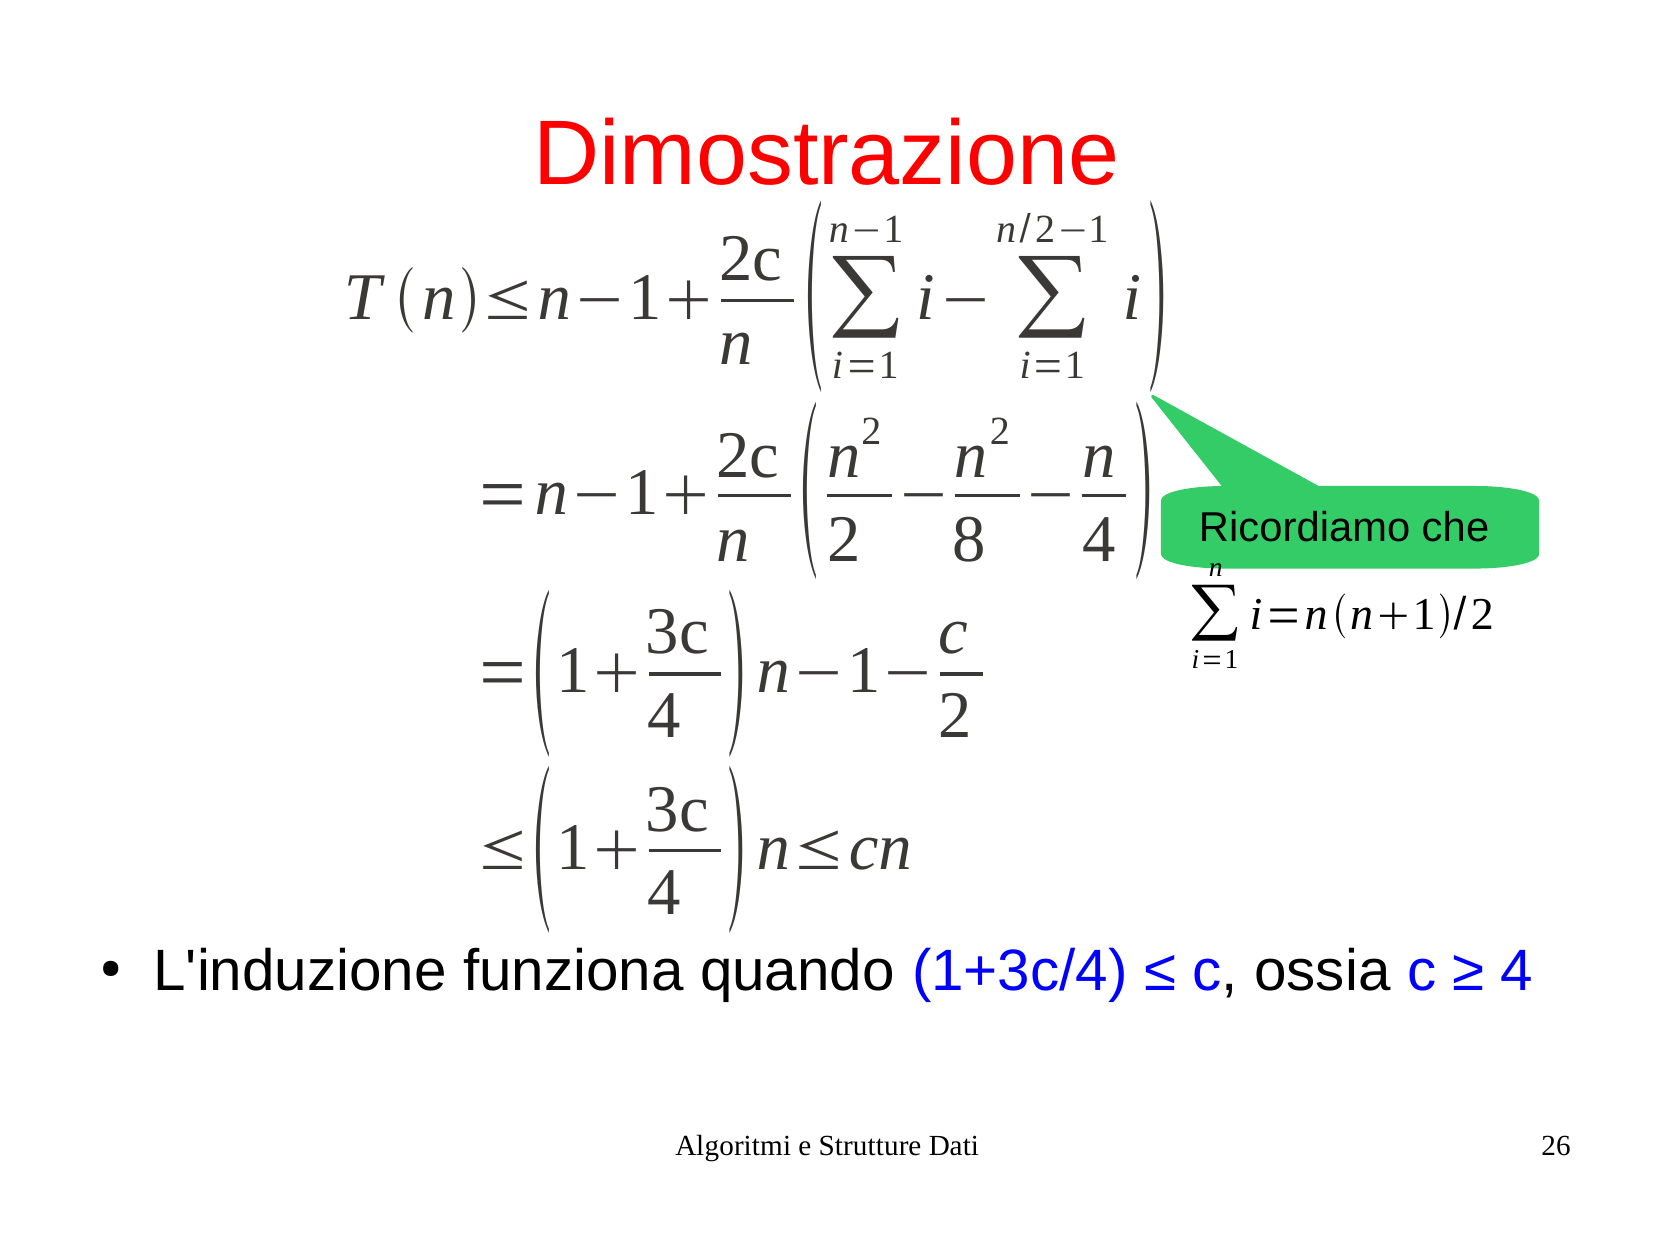

# Dimostrazione
Ricordiamo che
L'induzione funziona quando (1+3c/4) ≤ c, ossia c ≥ 4
Algoritmi e Strutture Dati
26